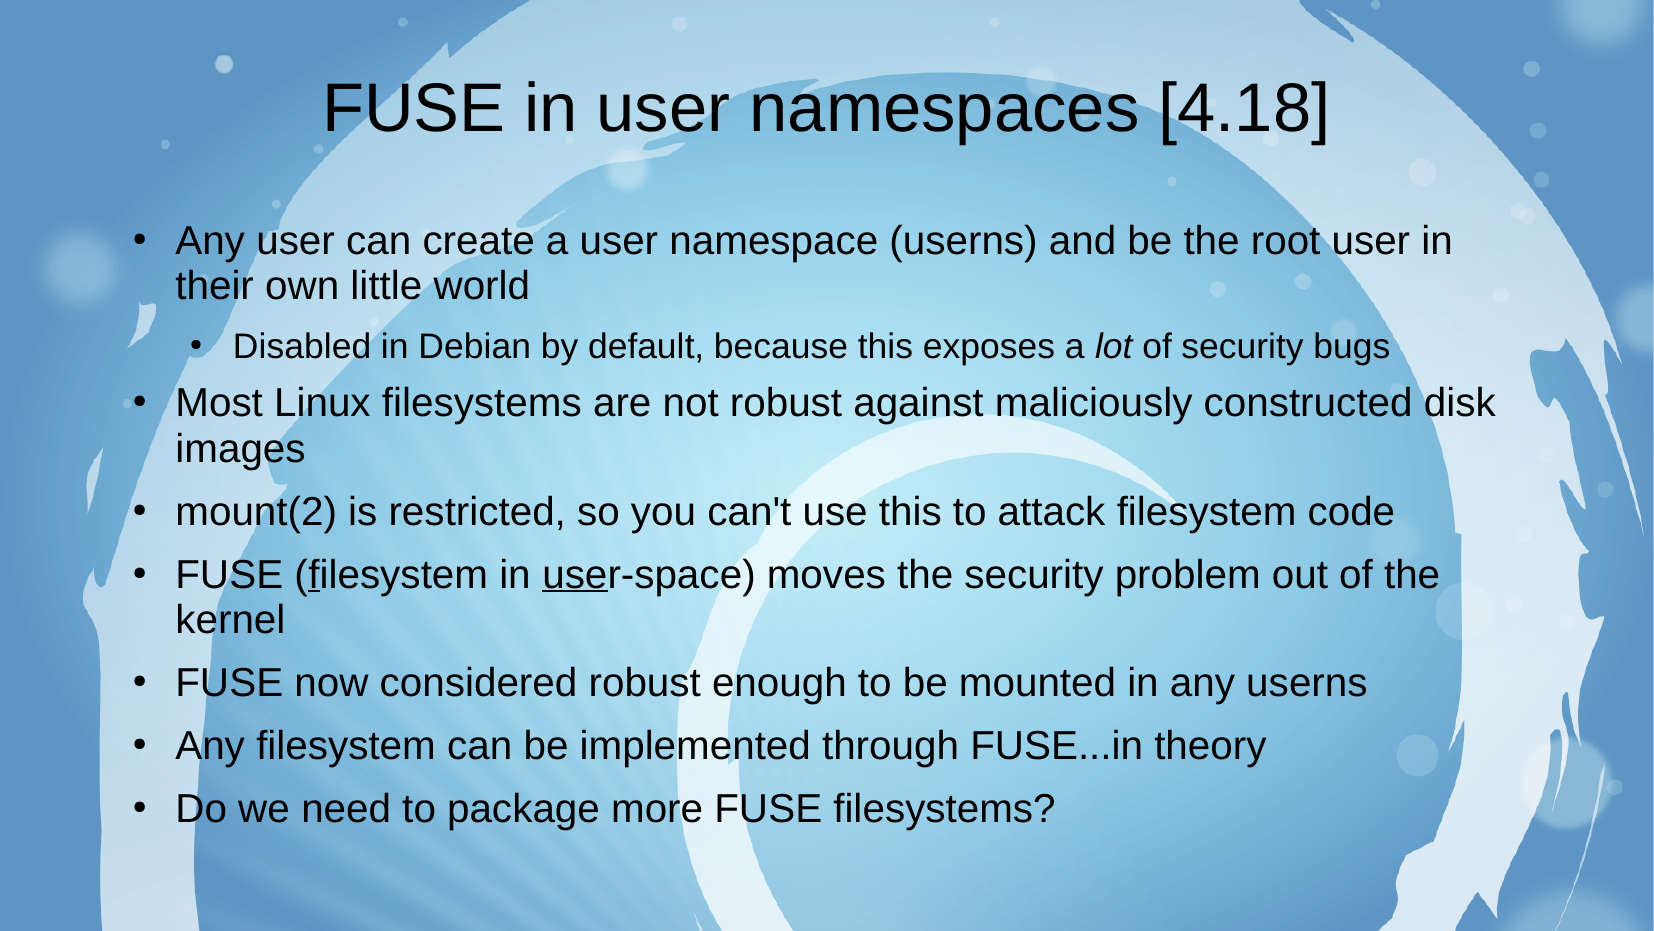

# FUSE in user namespaces [4.18]
Any user can create a user namespace (userns) and be the root user in their own little world
Disabled in Debian by default, because this exposes a lot of security bugs
Most Linux filesystems are not robust against maliciously constructed disk images
mount(2) is restricted, so you can't use this to attack filesystem code
FUSE (filesystem in user-space) moves the security problem out of the kernel
FUSE now considered robust enough to be mounted in any userns
Any filesystem can be implemented through FUSE...in theory
Do we need to package more FUSE filesystems?